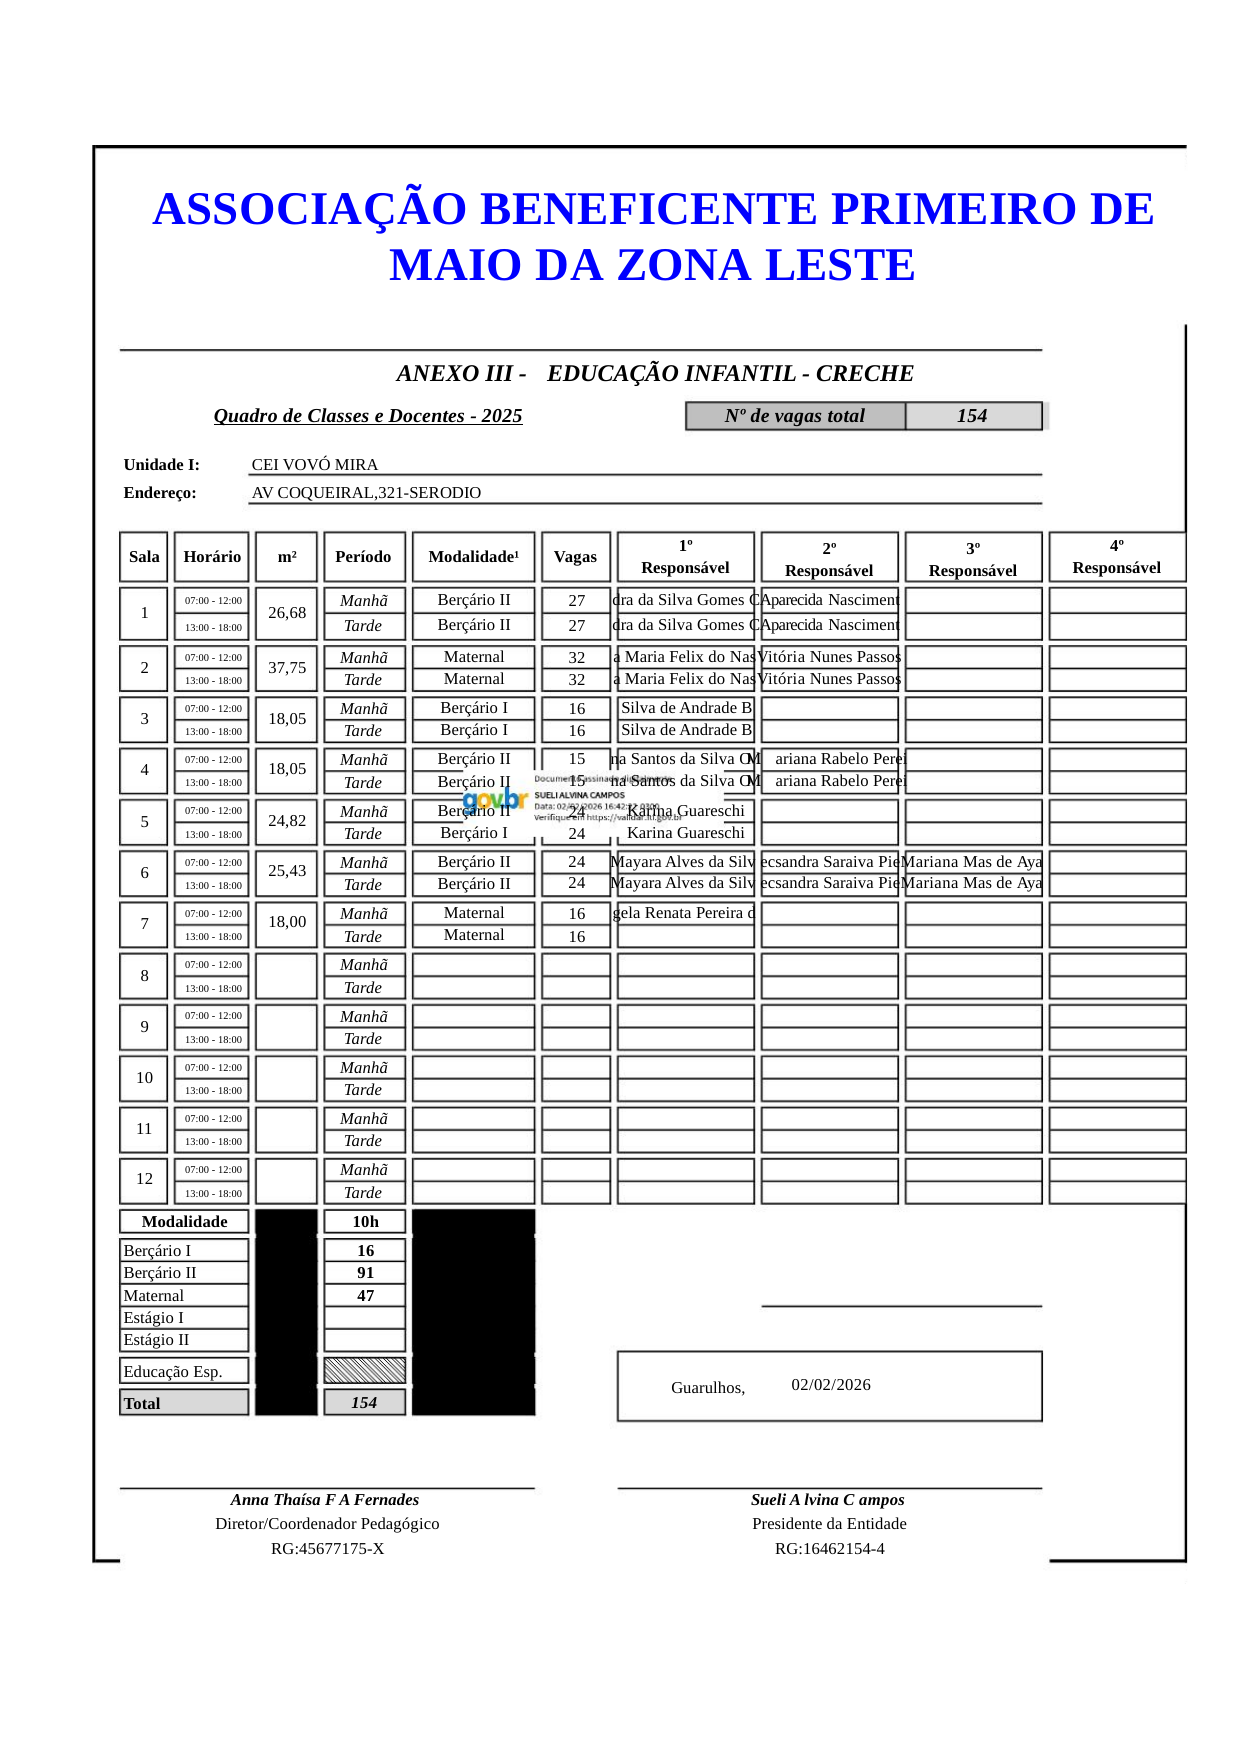

ASSOCIAÇÃO BENEFICENTE PRIMEIRO DE
MAIO DA ZONA LESTE
ANEXO III - EDUCAÇÃO INFANTIL - CRECHE
Nº de vagas total
154
Quadro de Classes e Docentes - 2025
Unidade I:
Endereço:
CEI VOVÓ MIRA
AV COQUEIRAL,321-SERODIO
1º
4º
2º
3º
Sala
Horário
m²
Período
Modalidade¹
Vagas
Responsável
Responsável
Responsável
Responsável
Berçário II
Berçário II
dra da Silva Gomes CAparecida Nasciment
dra da Silva Gomes CAparecida Nasciment
Manhã
Tarde
27
27
07:00 - 12:00
13:00 - 18:00
1
26,68
Maternal
Maternal
a Maria Felix do NasVitória Nunes Passos
a Maria Felix do NasVitória Nunes Passos
Manhã
Tarde
32
32
07:00 - 12:00
13:00 - 18:00
2
3
37,75
18,05
18,05
24,82
25,43
18,00
Berçário I
Berçário I
Silva de Andrade B
Silva de Andrade B
Manhã
Tarde
16
16
07:00 - 12:00
13:00 - 18:00
Berçário II
Berçário II
15 na Santos da Silva OMl ariana Rabelo Perei
15 na Santos da Silva OMl ariana Rabelo Perei
Manhã
Tarde
07:00 - 12:00
13:00 - 18:00
4
Berçário II
Berçário I
Karina Guareschi
Karina Guareschi
Manhã
Tarde
24
24
07:00 - 12:00
13:00 - 18:00
5
Berçário II
Berçário II
24 Mayara Alves da Silv ecsandra Saraiva PieMariana Mas de Aya
24 Mayara Alves da Silv ecsandra Saraiva PieMariana Mas de Aya
Manhã
Tarde
07:00 - 12:00
13:00 - 18:00
6
Maternal
Maternal
gela Renata Pereira d
Manhã
Tarde
16
16
07:00 - 12:00
13:00 - 18:00
7
Manhã
Tarde
07:00 - 12:00
13:00 - 18:00
8
Manhã
Tarde
07:00 - 12:00
13:00 - 18:00
9
Manhã
Tarde
07:00 - 12:00
13:00 - 18:00
10
11
12
Manhã
Tarde
07:00 - 12:00
13:00 - 18:00
Manhã
Tarde
07:00 - 12:00
13:00 - 18:00
Total
Modalidade
5h
10h
#REF!
#REF!
#REF!
#REF!
#REF!
Berçário I
0
0
0
0
0
16
91
47
Berçário II
Maternal
Estágio I
Estágio II
0
0
Educação Esp.
02/02/2026
Guarulhos,
#REF!
0
154
Total
Anna Thaísa F A Fernades
Sueli A lvina C ampos
Presidente da Entidade
RG:16462154-4
Diretor/Coordenador Pedagógico
RG:45677175-X